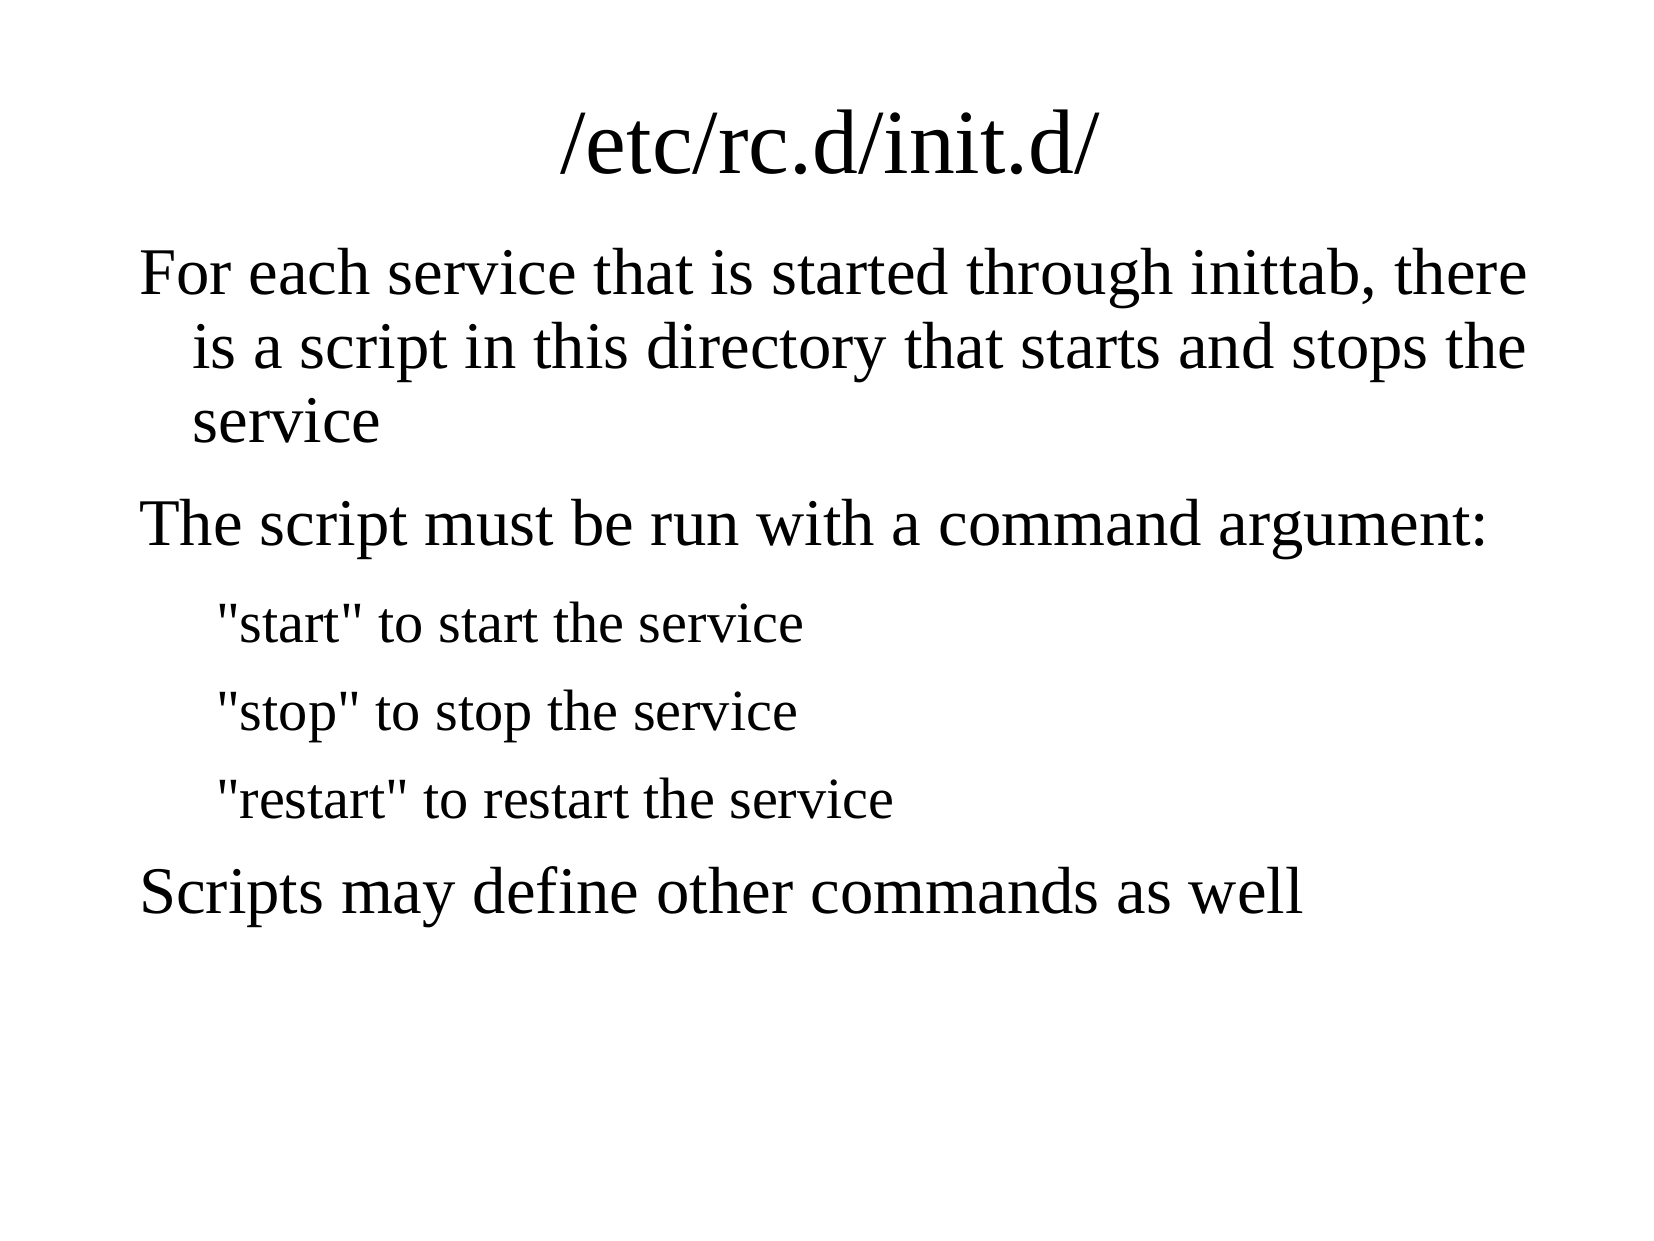

# /etc/rc.d/init.d/
For each service that is started through inittab, there is a script in this directory that starts and stops the service
The script must be run with a command argument:
"start" to start the service
"stop" to stop the service
"restart" to restart the service
Scripts may define other commands as well